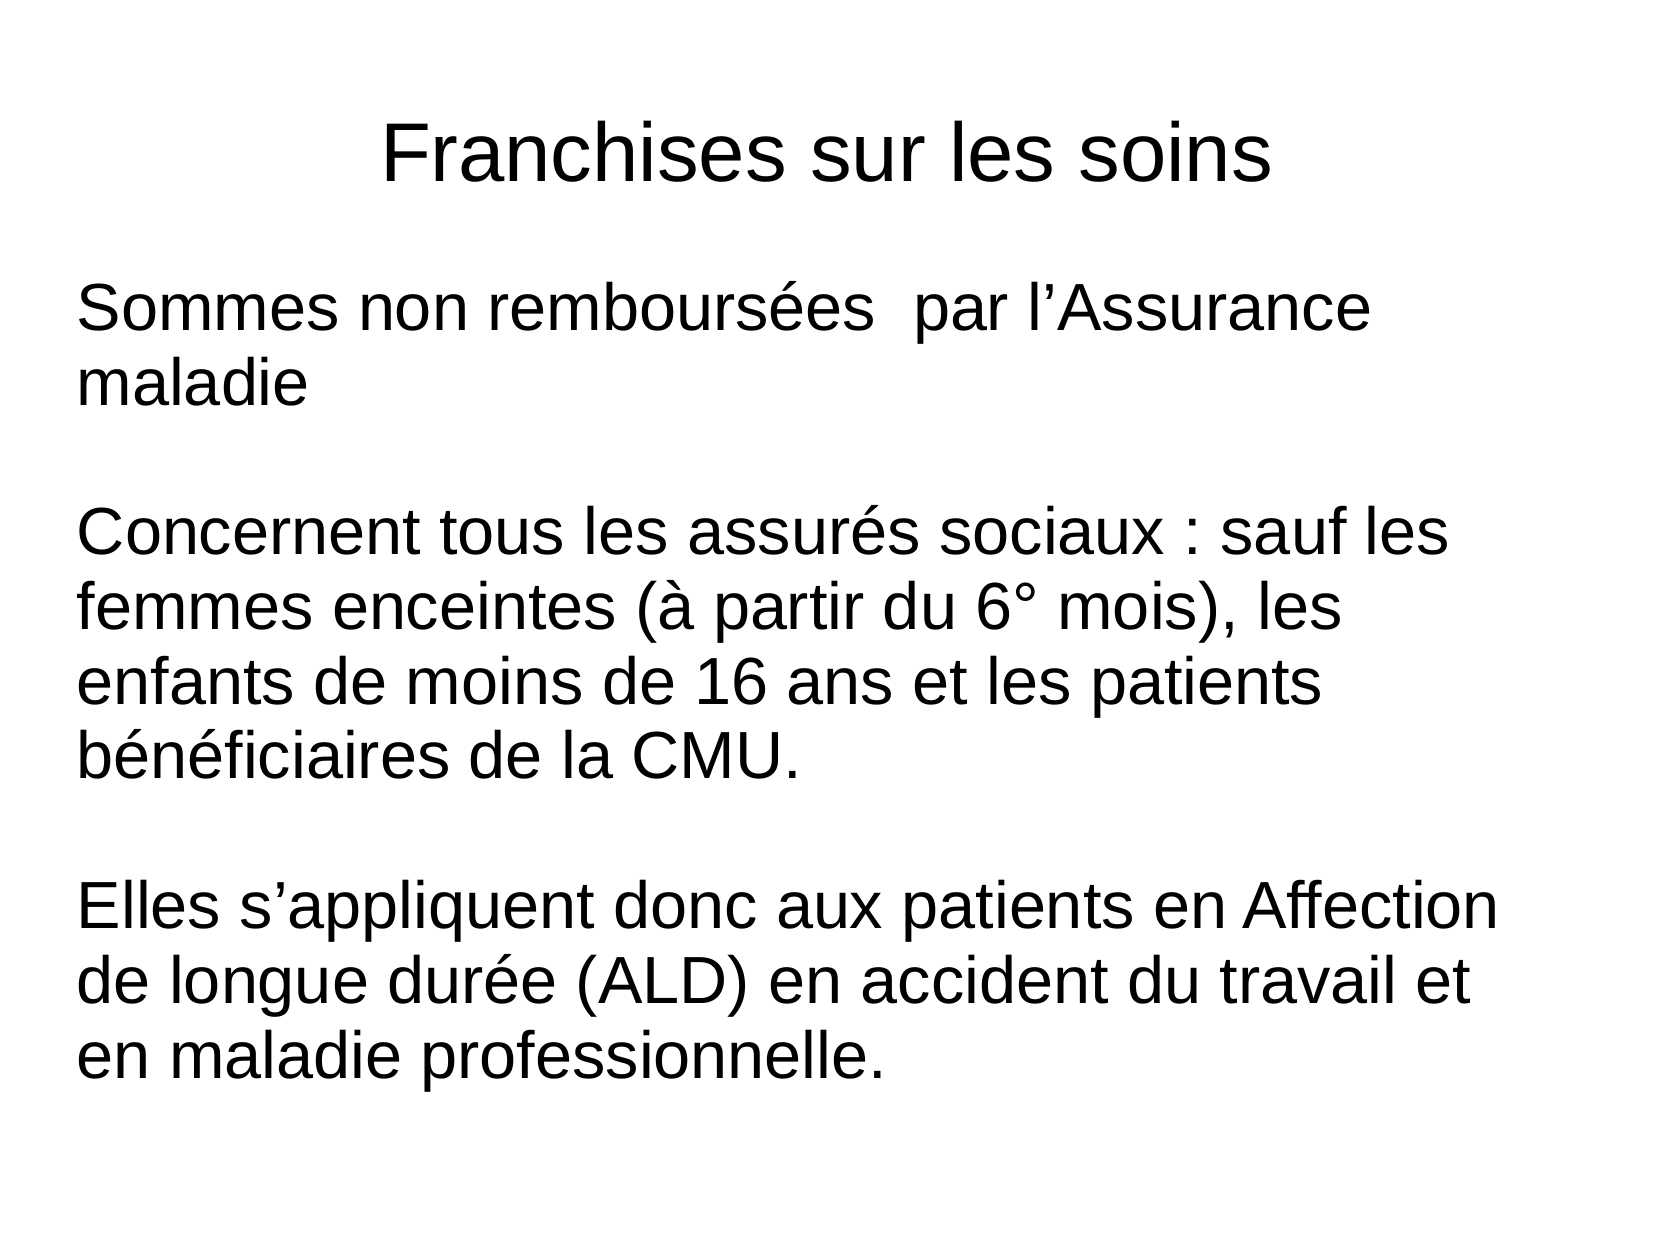

Franchises sur les soins
# Sommes non remboursées par l’Assurance maladie
Concernent tous les assurés sociaux : sauf les femmes enceintes (à partir du 6° mois), les enfants de moins de 16 ans et les patients bénéficiaires de la CMU.
Elles s’appliquent donc aux patients en Affection de longue durée (ALD) en accident du travail et en maladie professionnelle.